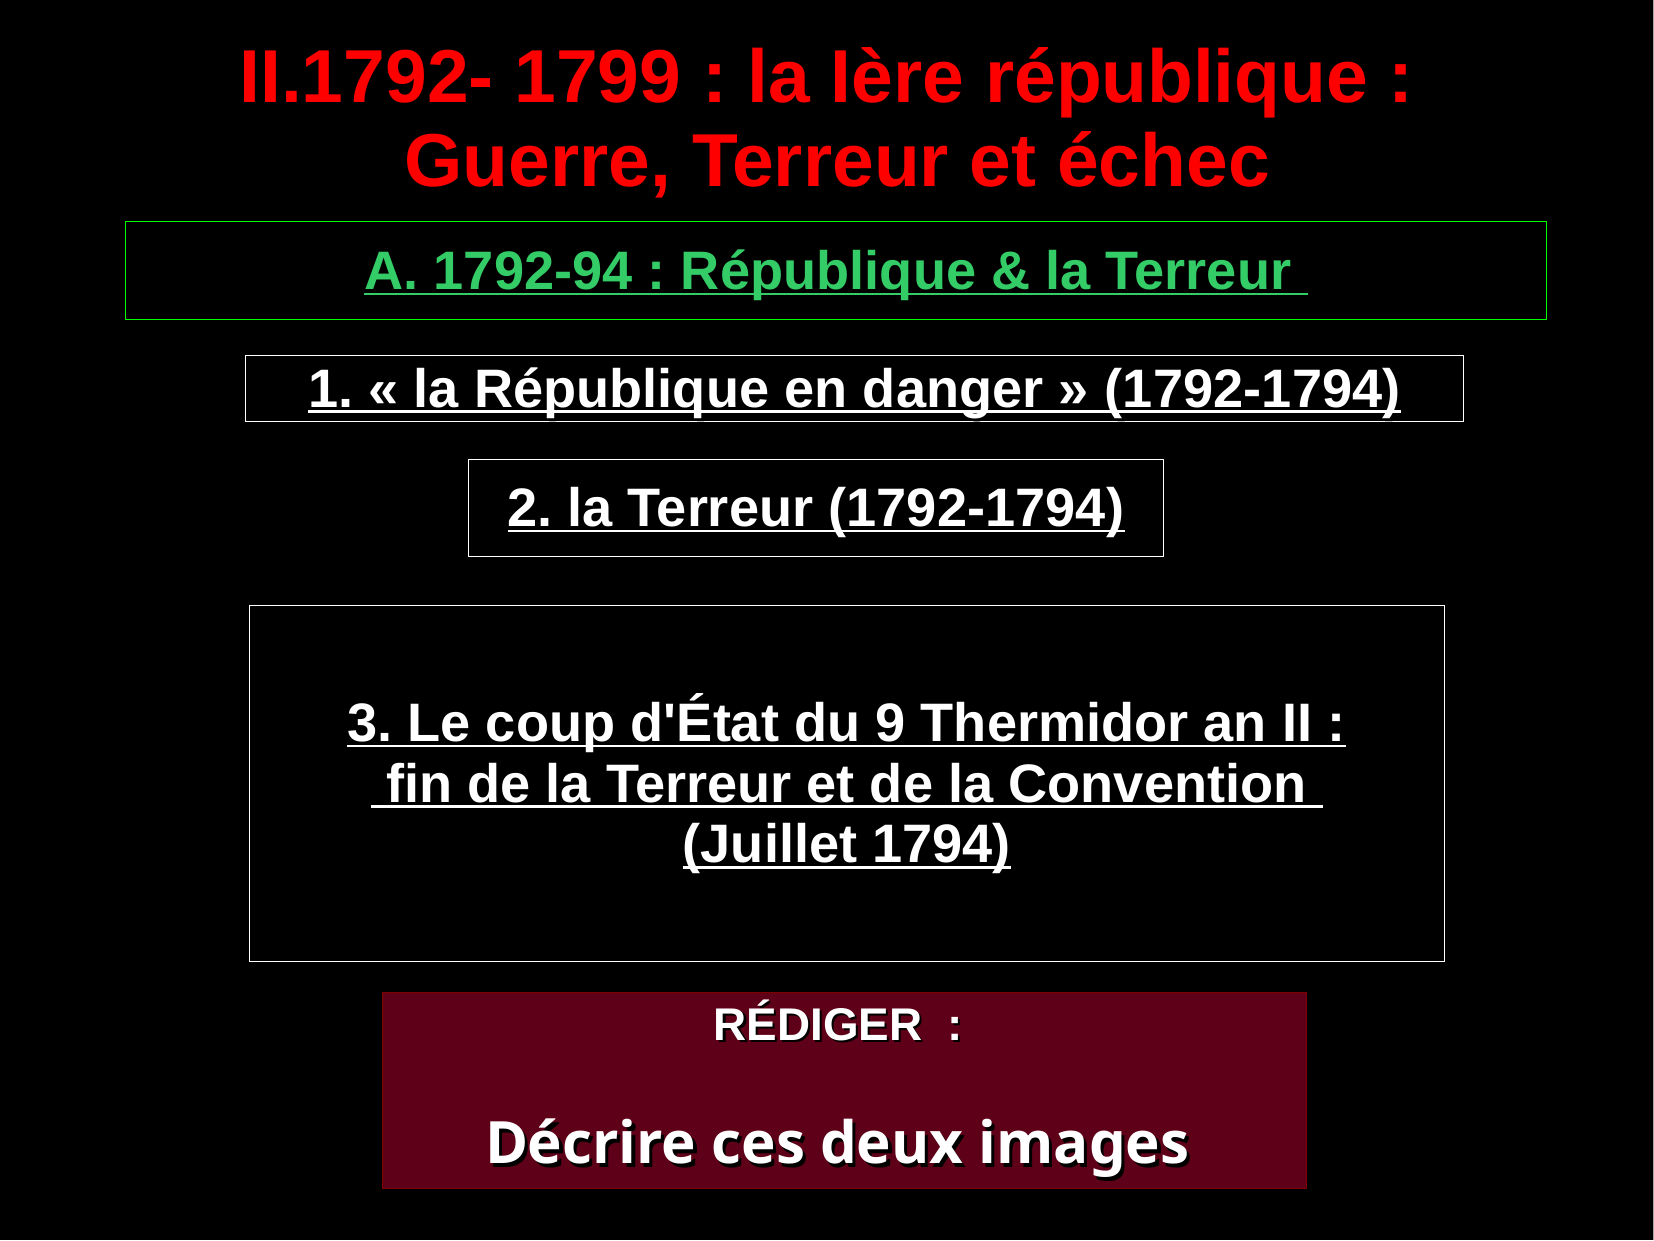

II.1792- 1799 : la Ière république :
Guerre, Terreur et échec
A. 1792-94 : République & la Terreur
1. « la République en danger » (1792-1794)
2. la Terreur (1792-1794)
3. Le coup d'État du 9 Thermidor an II :
 fin de la Terreur et de la Convention
(Juillet 1794)
RÉDIGER :
Décrire ces deux images